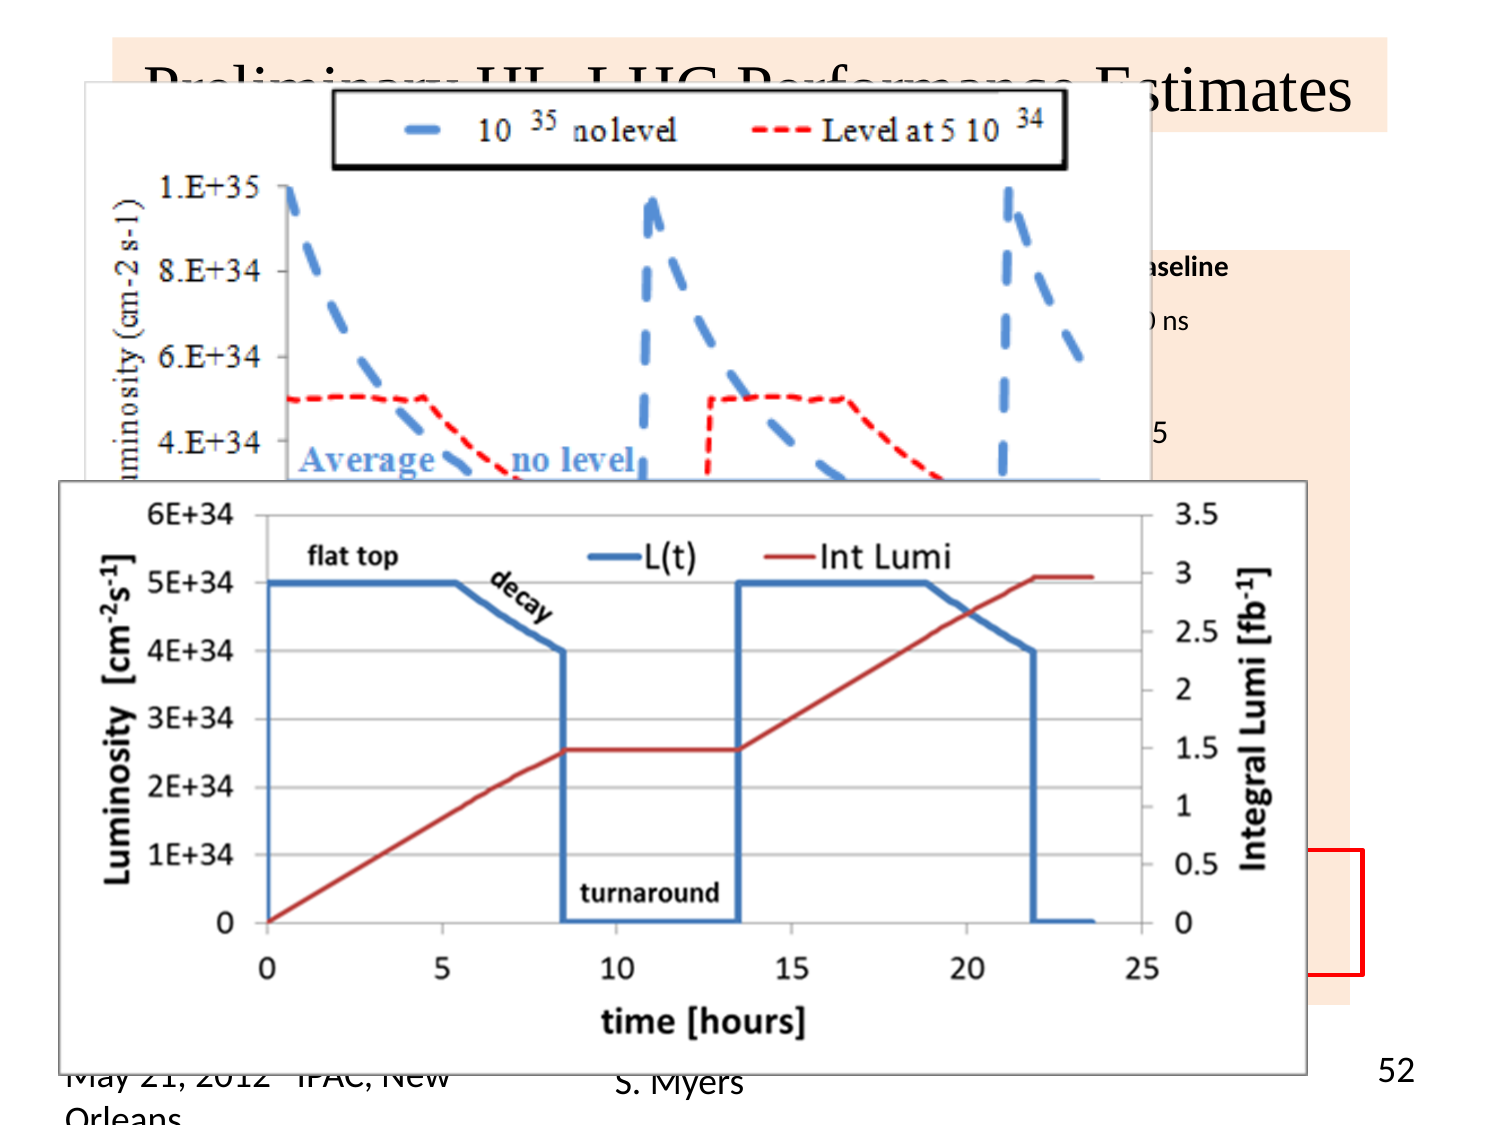

Preliminary HL-LHC Performance Estimates
| Parameter | Nom. 25 ns | Stretched 25 ns | Stretched 50 ns | Baseline 25 ns | Baseline 50 ns |
| --- | --- | --- | --- | --- | --- |
| Nb [1011] | 1.15 | 2.2 | 3.5 | 1.7 | 2.5 |
| β [m] | 0.55 | 0.15 | 0.15 | 0.15 | 0.15 |
| n [µm] | 3.75 | 2.5 | 3.0 | 2.5 | 2.0 |
| Piwinski | 0.68 | 2.54 | 2.66 | 2.56 | 2.56 |
| b-b/IP[10-3] | 3.1 | 3.9 | 5 | 3 | 5.6 |
| Lpeak (no crab) | 1 | 9.0 | 9.0 | 5.3 | 7.2 |
| Crabbing | no | yes | yes | yes | yes |
| Lpeak virtual | 1 | 25 | 25 | 14.3 | 19.5 |
| Lumi level | = | 5 | 2.5 | 5 | 2.5 |
| Pileup Llev=5L0 | 19 | 95 | 95 | 95 | 95 |
May 21, 2012 IPAC, New Orleans
S. Myers